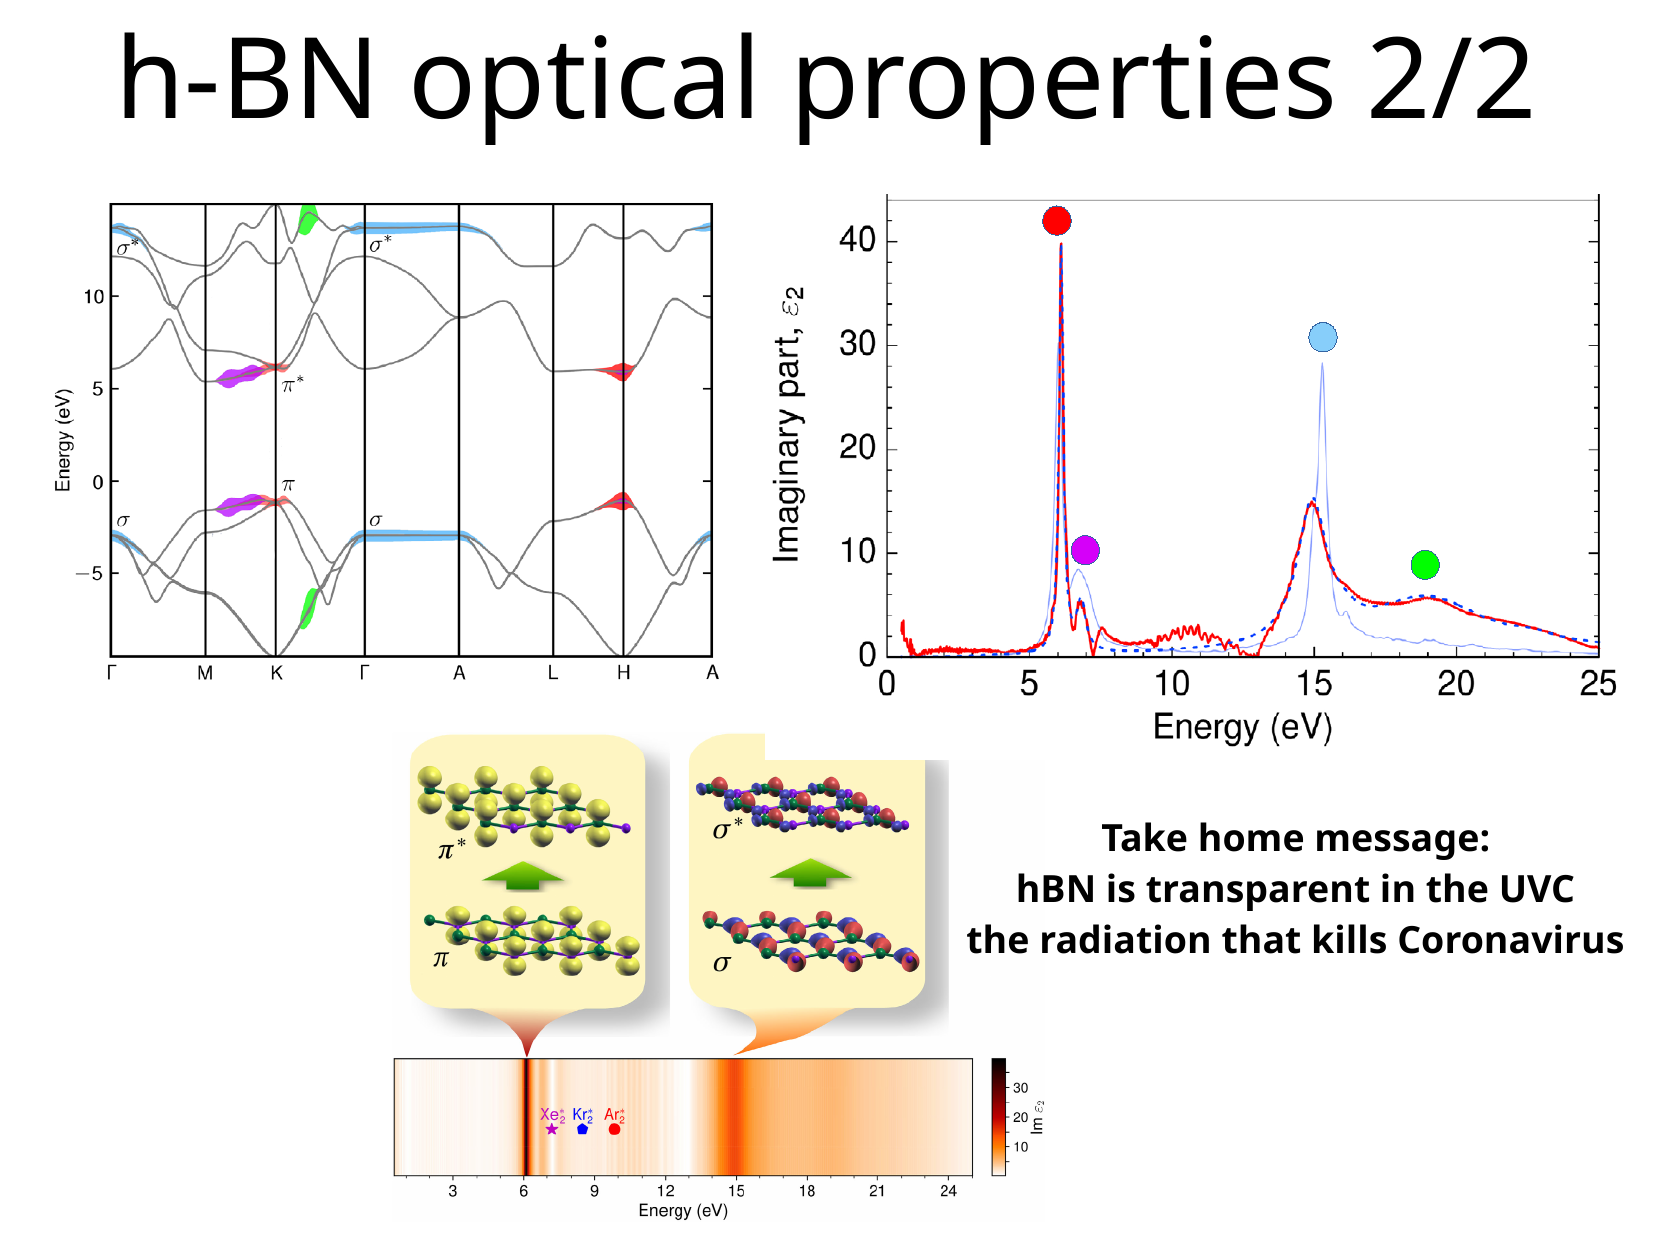

h-BN optical properties 2/2
# Take home message: hBN is transparent in the UVC the radiation that kills Coronavirus